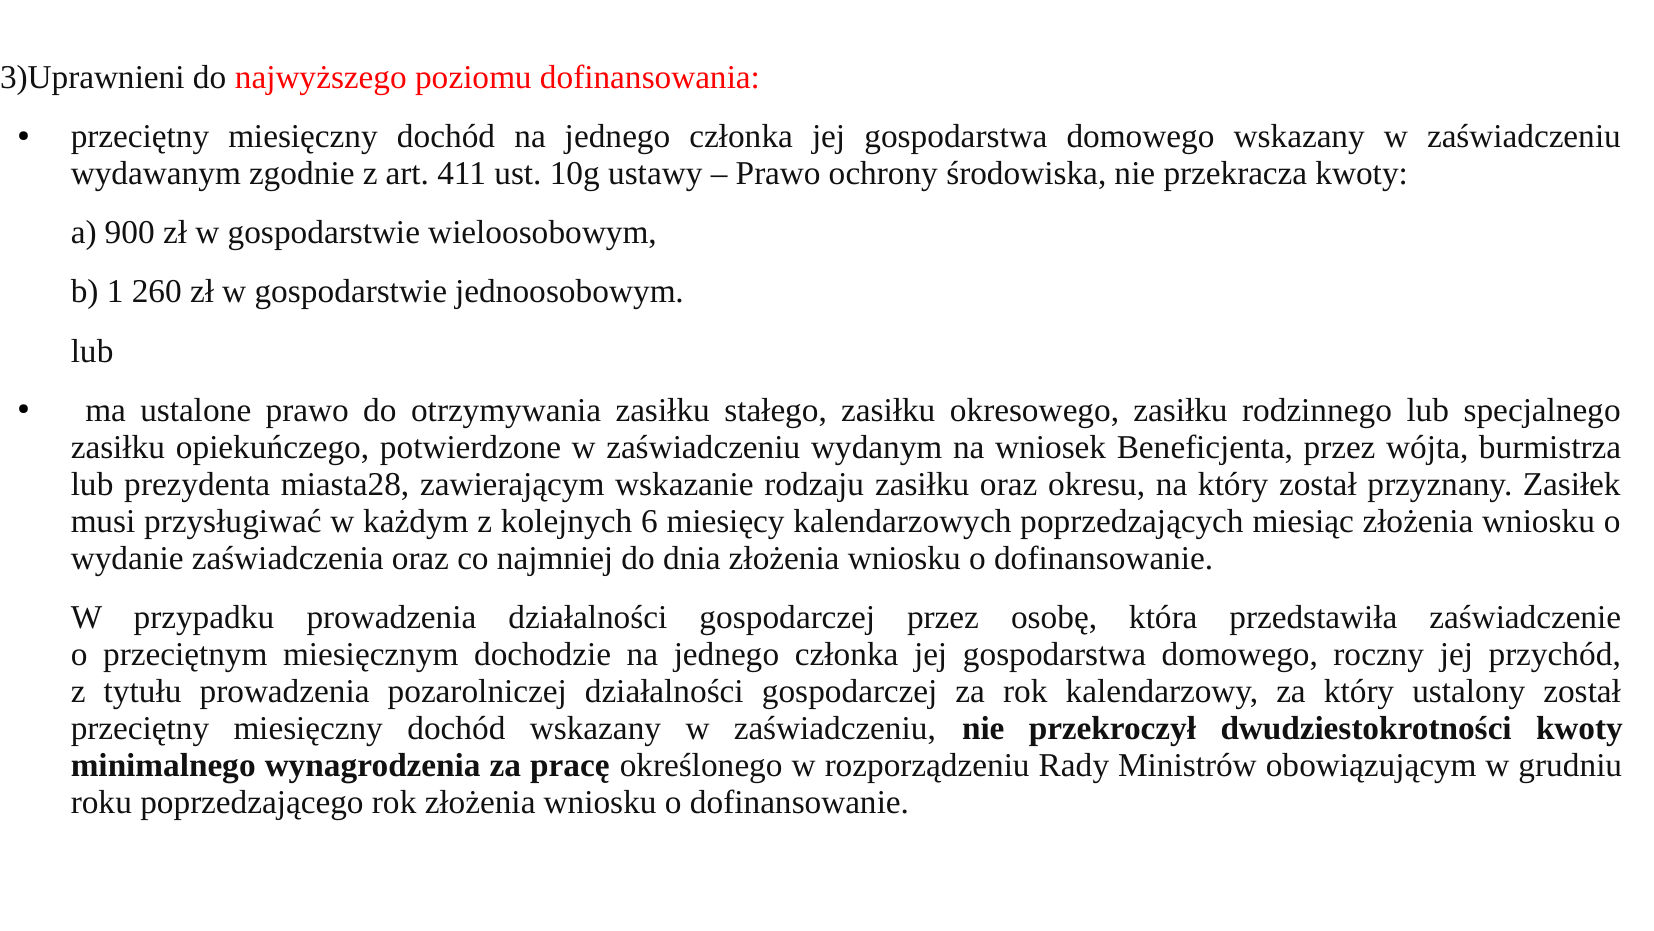

#
3)Uprawnieni do najwyższego poziomu dofinansowania:
przeciętny miesięczny dochód na jednego członka jej gospodarstwa domowego wskazany w zaświadczeniu wydawanym zgodnie z art. 411 ust. 10g ustawy – Prawo ochrony środowiska, nie przekracza kwoty:
a) 900 zł w gospodarstwie wieloosobowym,
b) 1 260 zł w gospodarstwie jednoosobowym.
lub
 ma ustalone prawo do otrzymywania zasiłku stałego, zasiłku okresowego, zasiłku rodzinnego lub specjalnego zasiłku opiekuńczego, potwierdzone w zaświadczeniu wydanym na wniosek Beneficjenta, przez wójta, burmistrza lub prezydenta miasta28, zawierającym wskazanie rodzaju zasiłku oraz okresu, na który został przyznany. Zasiłek musi przysługiwać w każdym z kolejnych 6 miesięcy kalendarzowych poprzedzających miesiąc złożenia wniosku o wydanie zaświadczenia oraz co najmniej do dnia złożenia wniosku o dofinansowanie.
W przypadku prowadzenia działalności gospodarczej przez osobę, która przedstawiła zaświadczenie
o przeciętnym miesięcznym dochodzie na jednego członka jej gospodarstwa domowego, roczny jej przychód,
z tytułu prowadzenia pozarolniczej działalności gospodarczej za rok kalendarzowy, za który ustalony został przeciętny miesięczny dochód wskazany w zaświadczeniu, nie przekroczył dwudziestokrotności kwoty minimalnego wynagrodzenia za pracę określonego w rozporządzeniu Rady Ministrów obowiązującym w grudniu roku poprzedzającego rok złożenia wniosku o dofinansowanie.